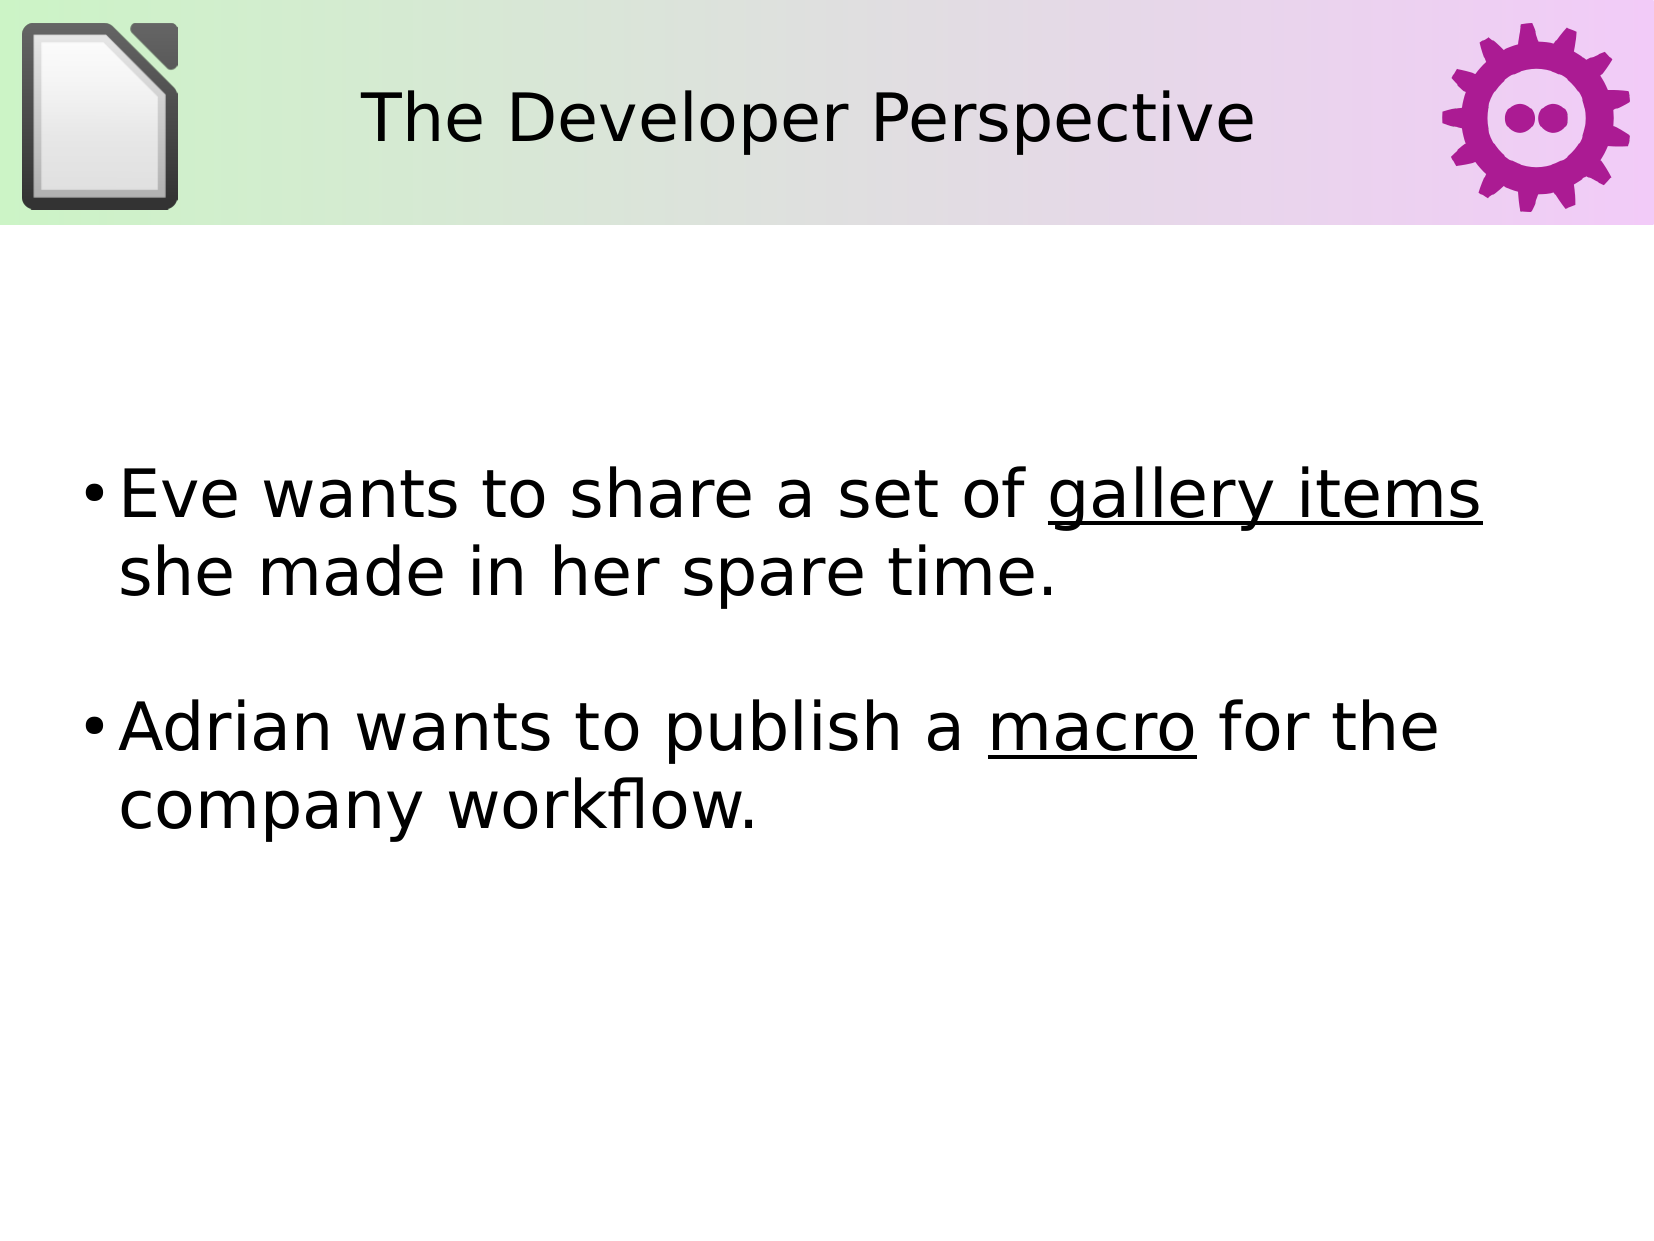

# The Developer Perspective
Eve wants to share a set of gallery items she made in her spare time.
Adrian wants to publish a macro for the company workflow.